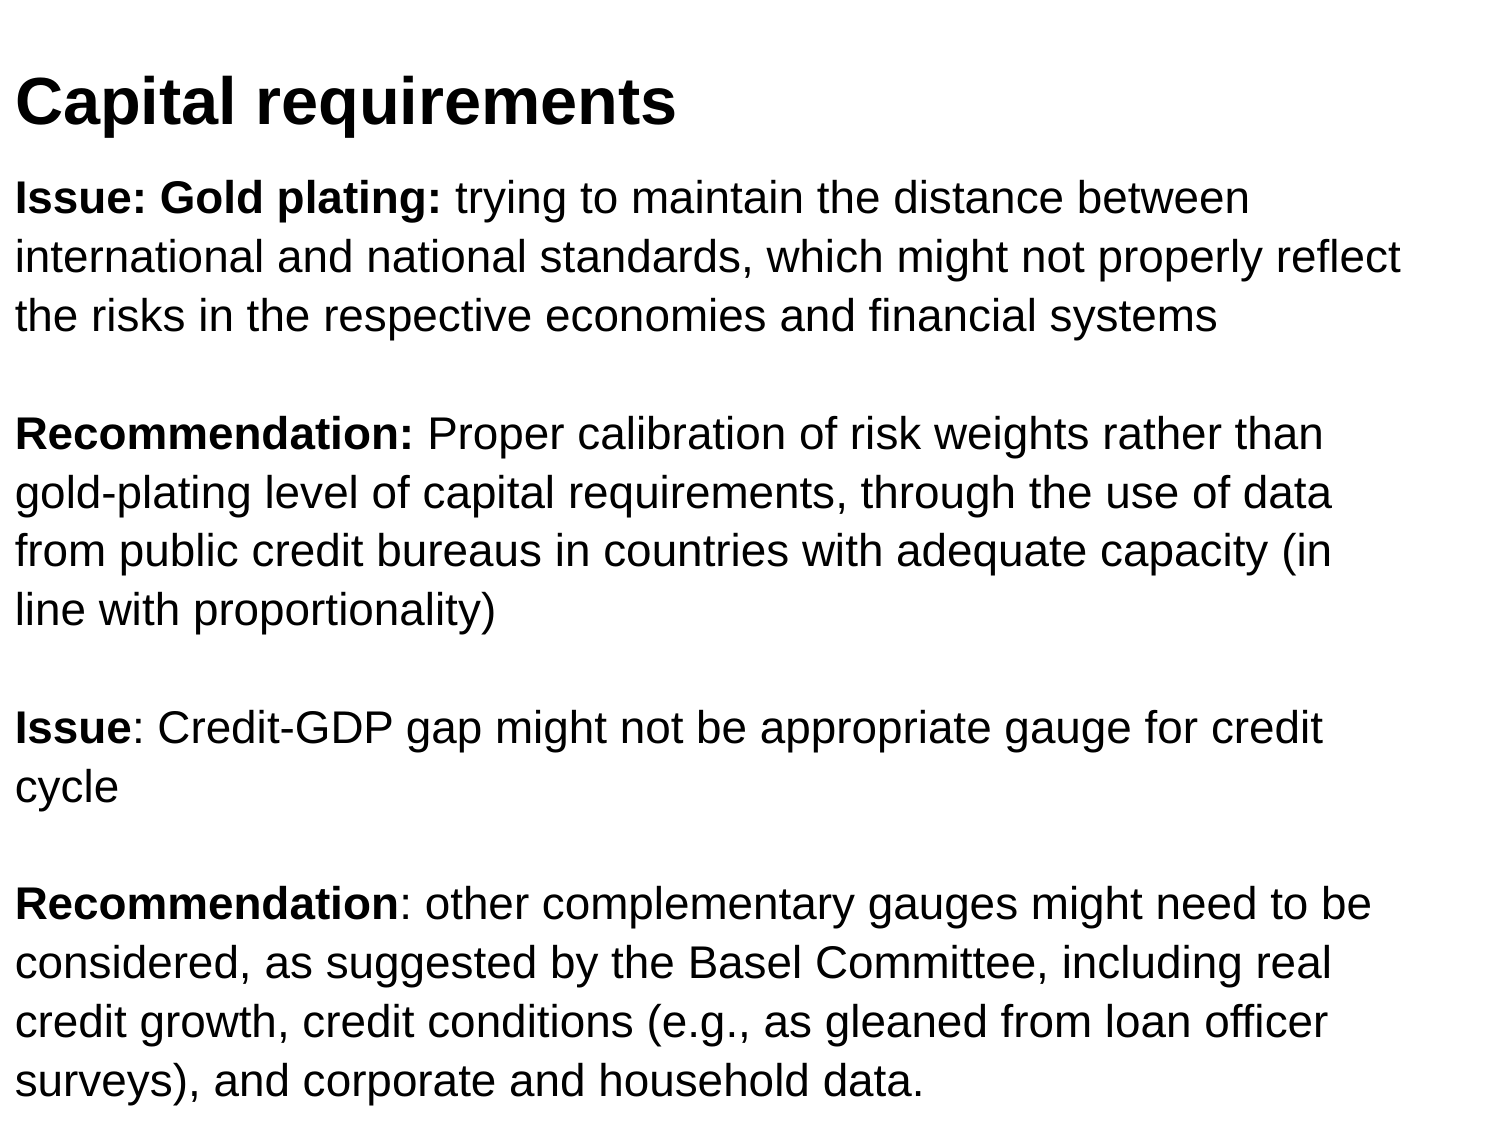

Capital requirements
Issue: Gold plating: trying to maintain the distance between international and national standards, which might not properly reflect the risks in the respective economies and financial systems
Recommendation: Proper calibration of risk weights rather than gold-plating level of capital requirements, through the use of data from public credit bureaus in countries with adequate capacity (in line with proportionality)
Issue: Credit-GDP gap might not be appropriate gauge for credit cycle
Recommendation: other complementary gauges might need to be considered, as suggested by the Basel Committee, including real credit growth, credit conditions (e.g., as gleaned from loan officer surveys), and corporate and household data.